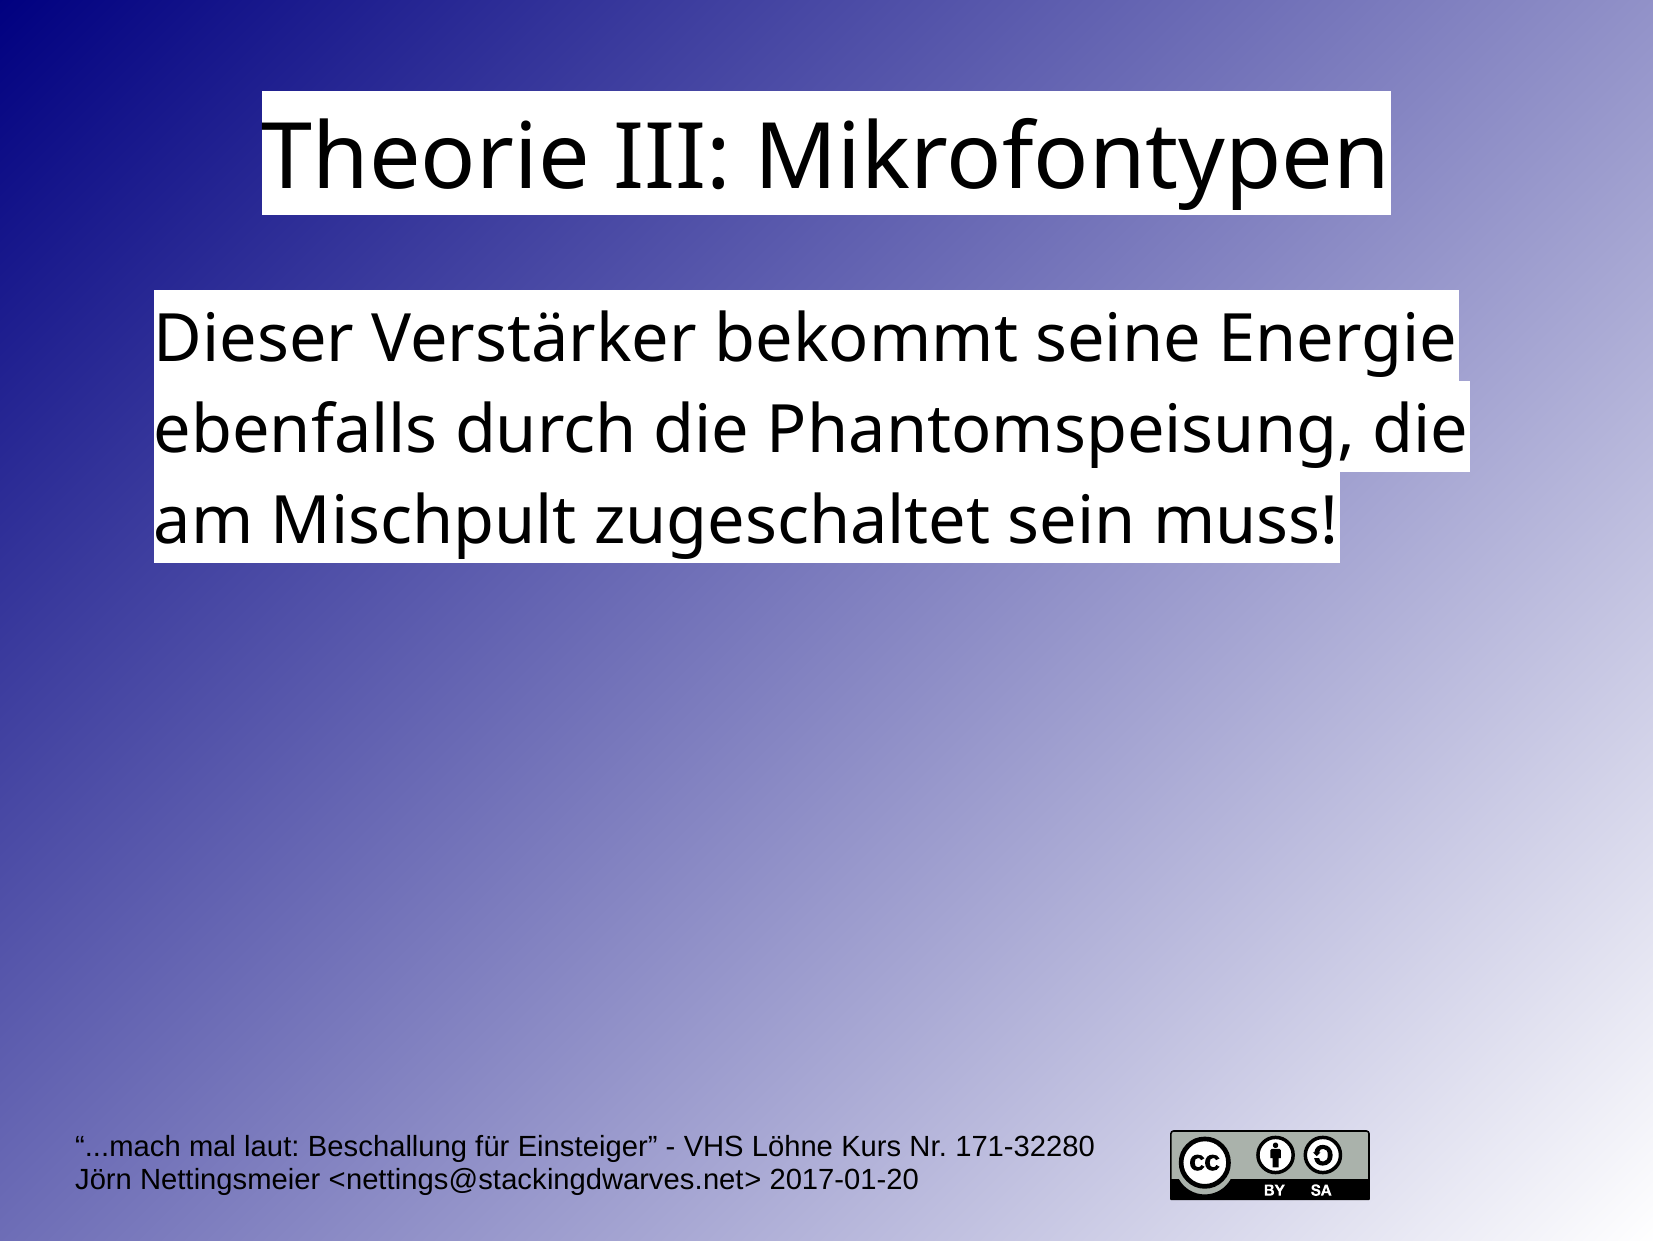

Theorie III: Mikrofontypen
# Dieser Verstärker bekommt seine Energie ebenfalls durch die Phantomspeisung, die am Mischpult zugeschaltet sein muss!